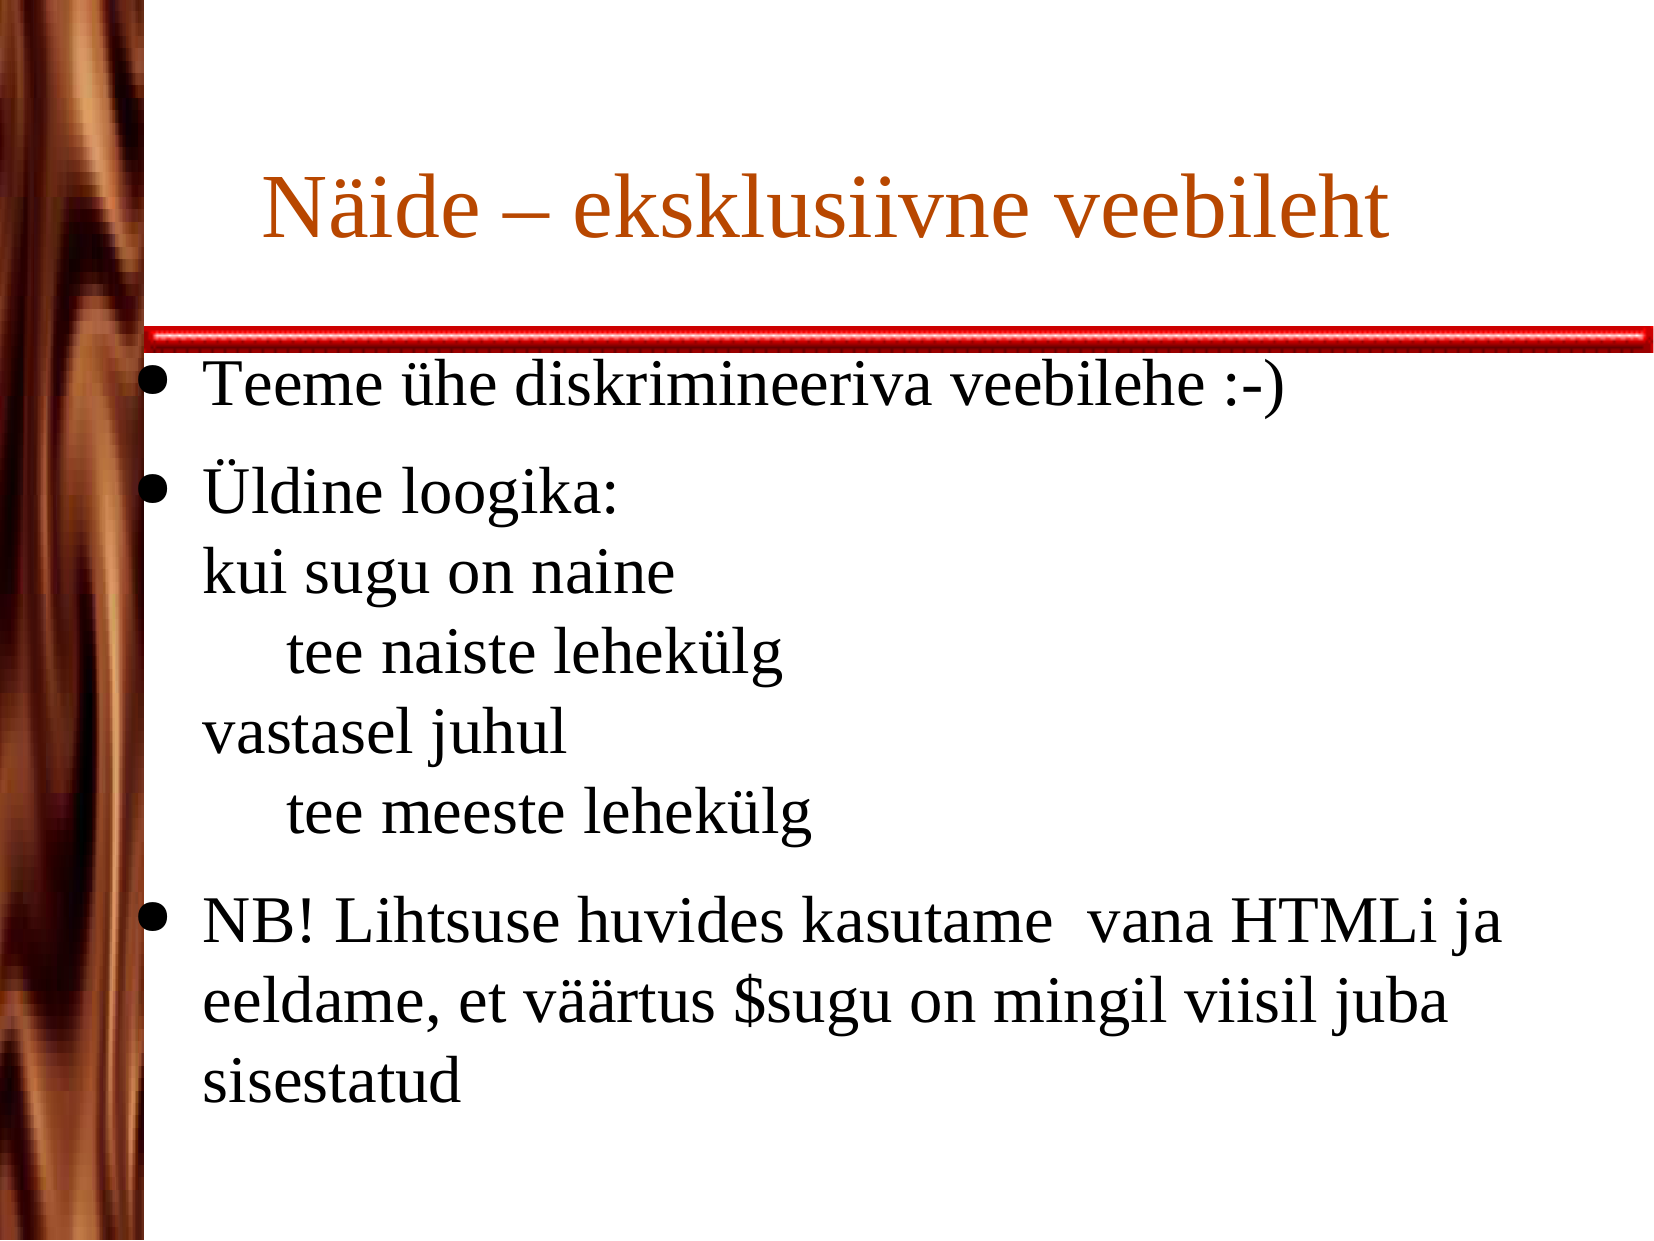

# Näide – eksklusiivne veebileht
Teeme ühe diskrimineeriva veebilehe :-)
Üldine loogika:
kui sugu on naine
 tee naiste lehekülg
vastasel juhul
 tee meeste lehekülg
NB! Lihtsuse huvides kasutame vana HTMLi ja eeldame, et väärtus $sugu on mingil viisil juba sisestatud